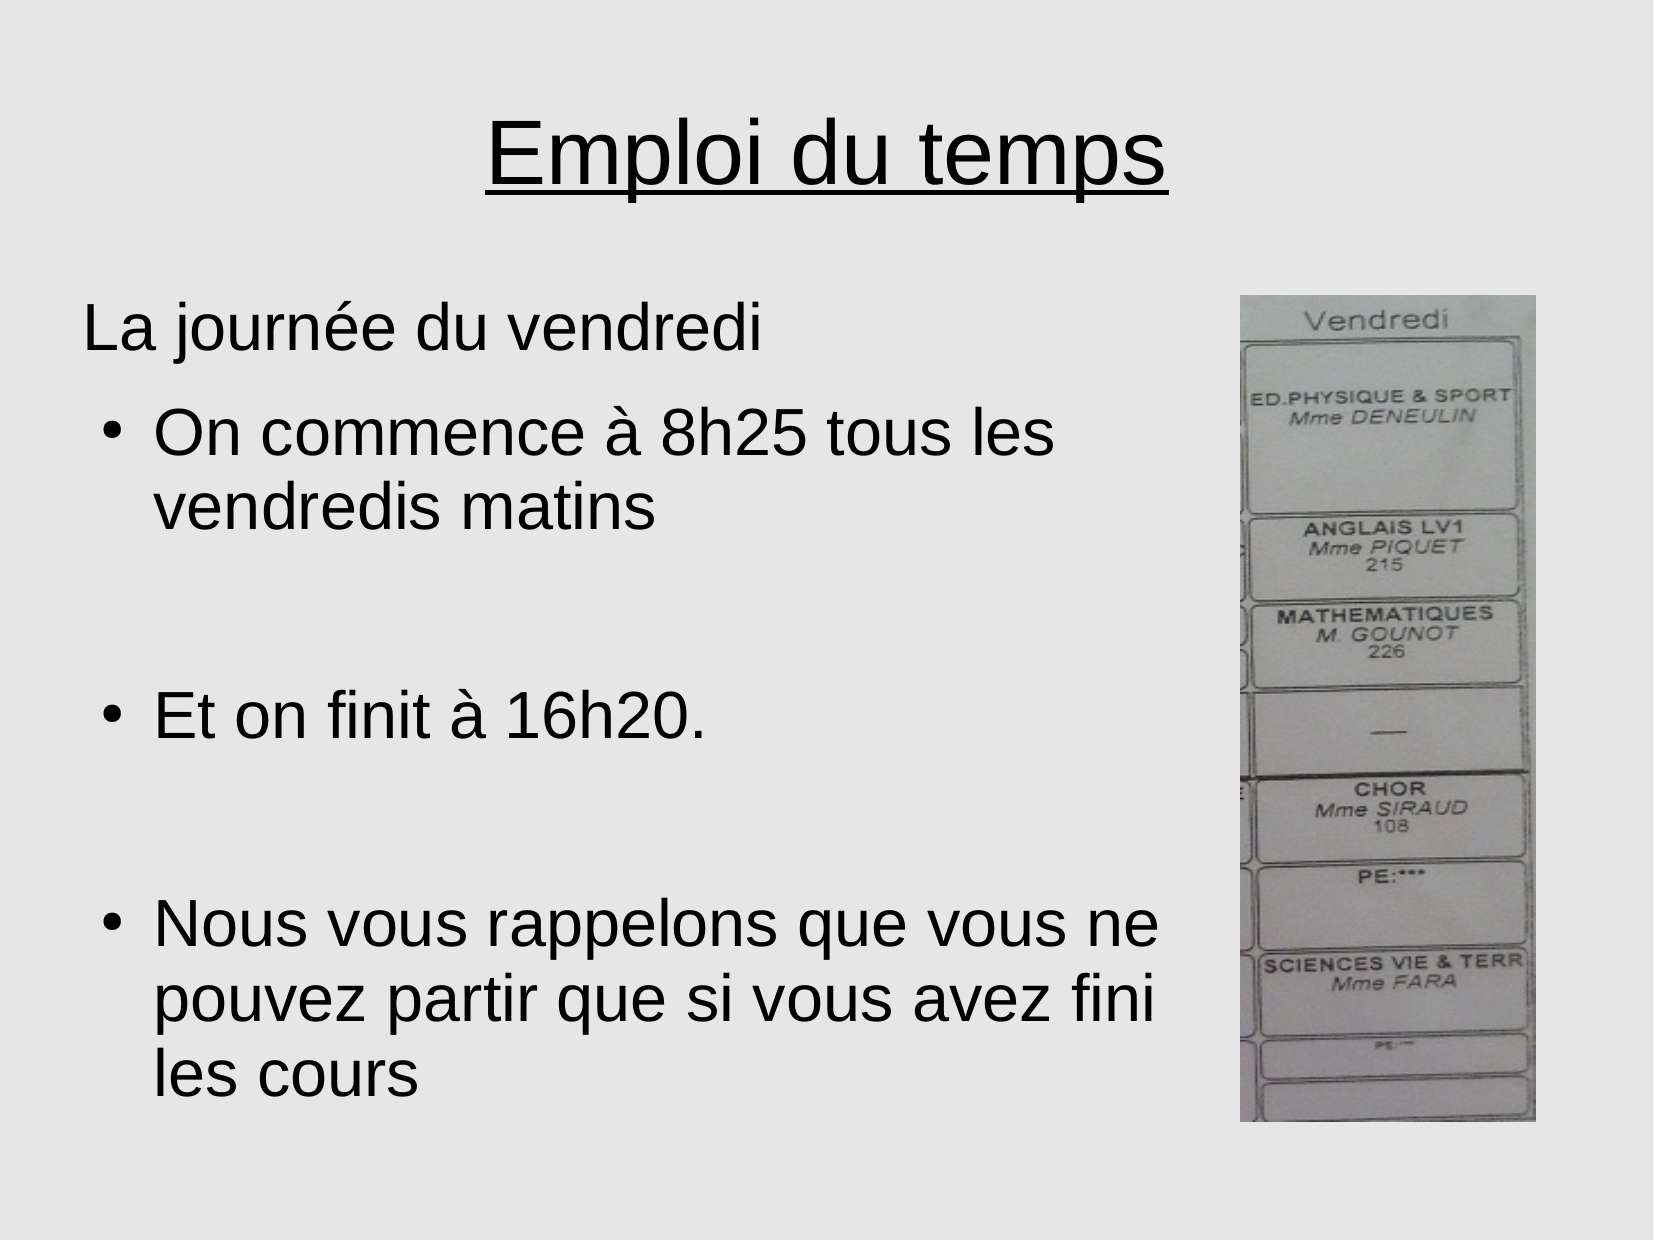

# Emploi du temps
La journée du vendredi
On commence à 8h25 tous les vendredis matins
Et on finit à 16h20.
Nous vous rappelons que vous ne pouvez partir que si vous avez fini les cours